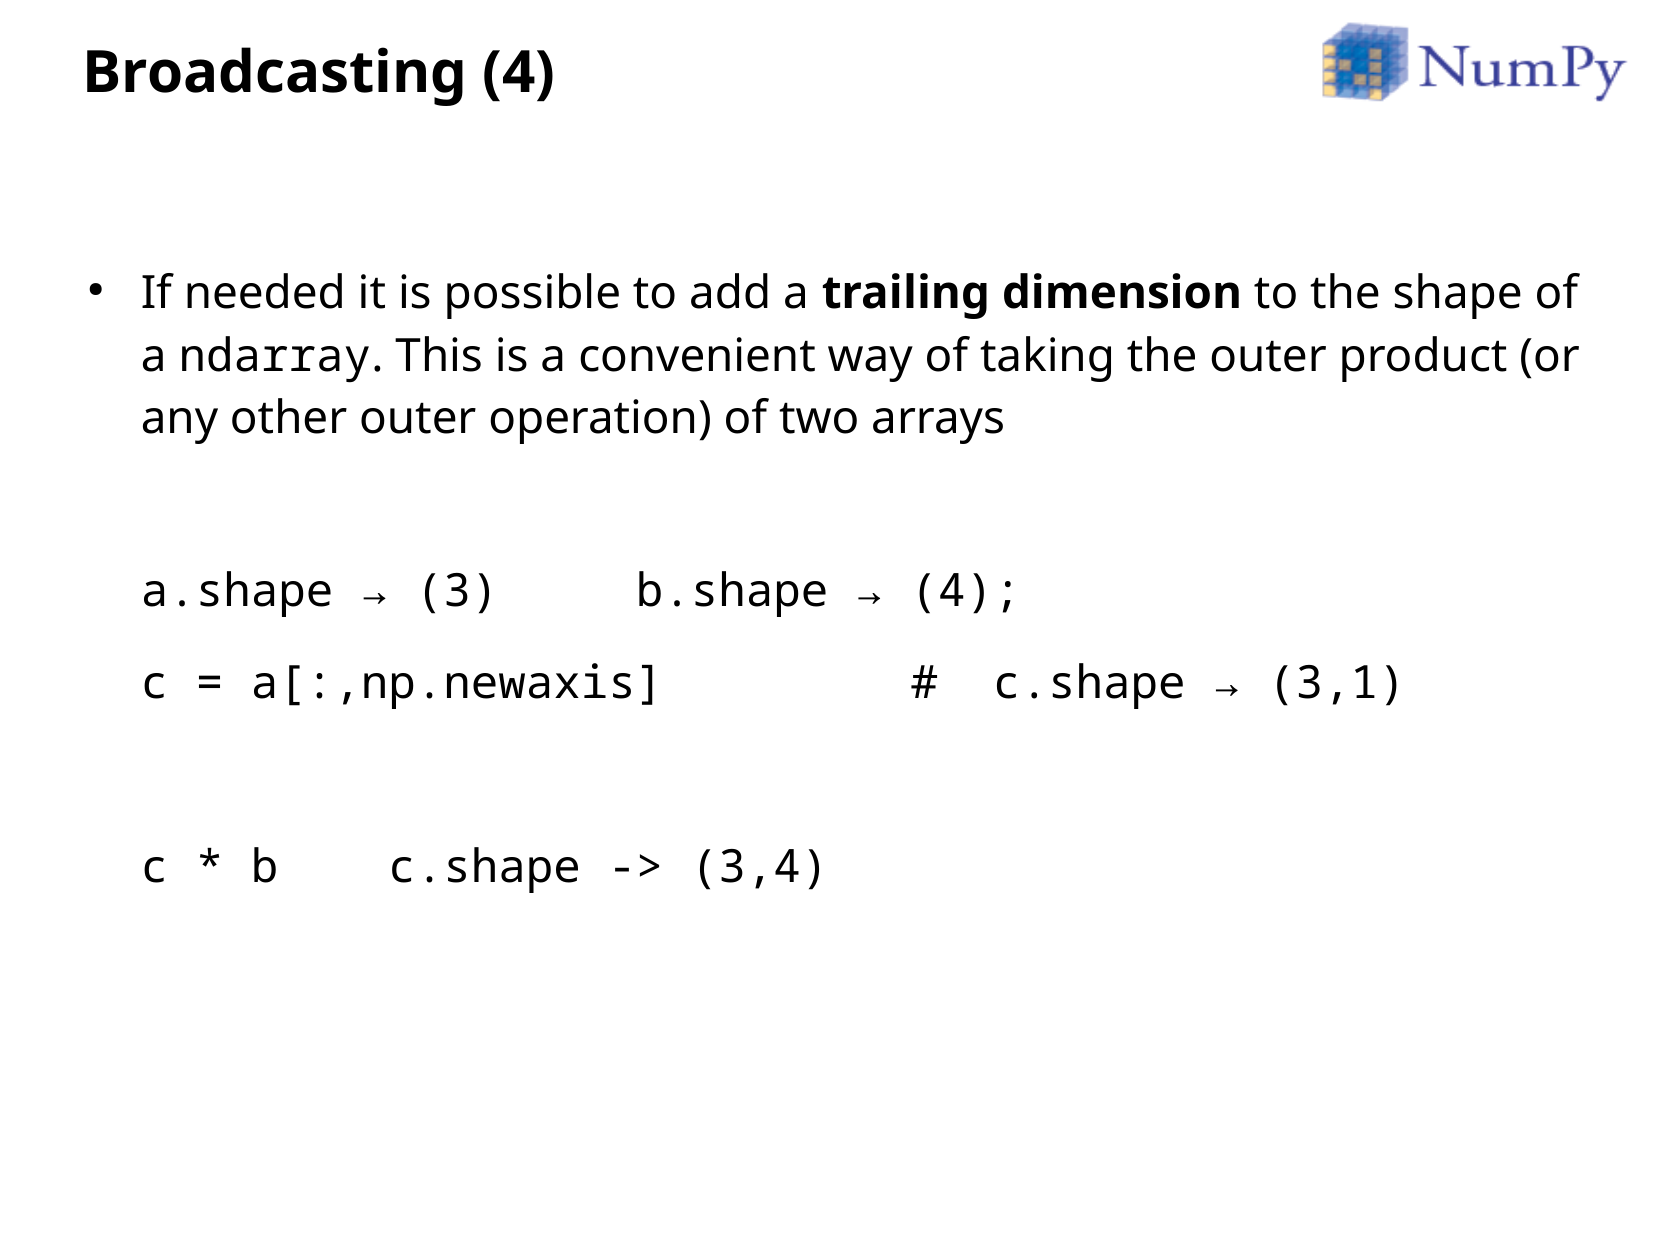

# Broadcasting (4)
If needed it is possible to add a trailing dimension to the shape of a ndarray. This is a convenient way of taking the outer product (or any other outer operation) of two arrays
a.shape → (3) b.shape → (4);
c = a[:,np.newaxis] # c.shape → (3,1)
c * b c.shape -> (3,4)